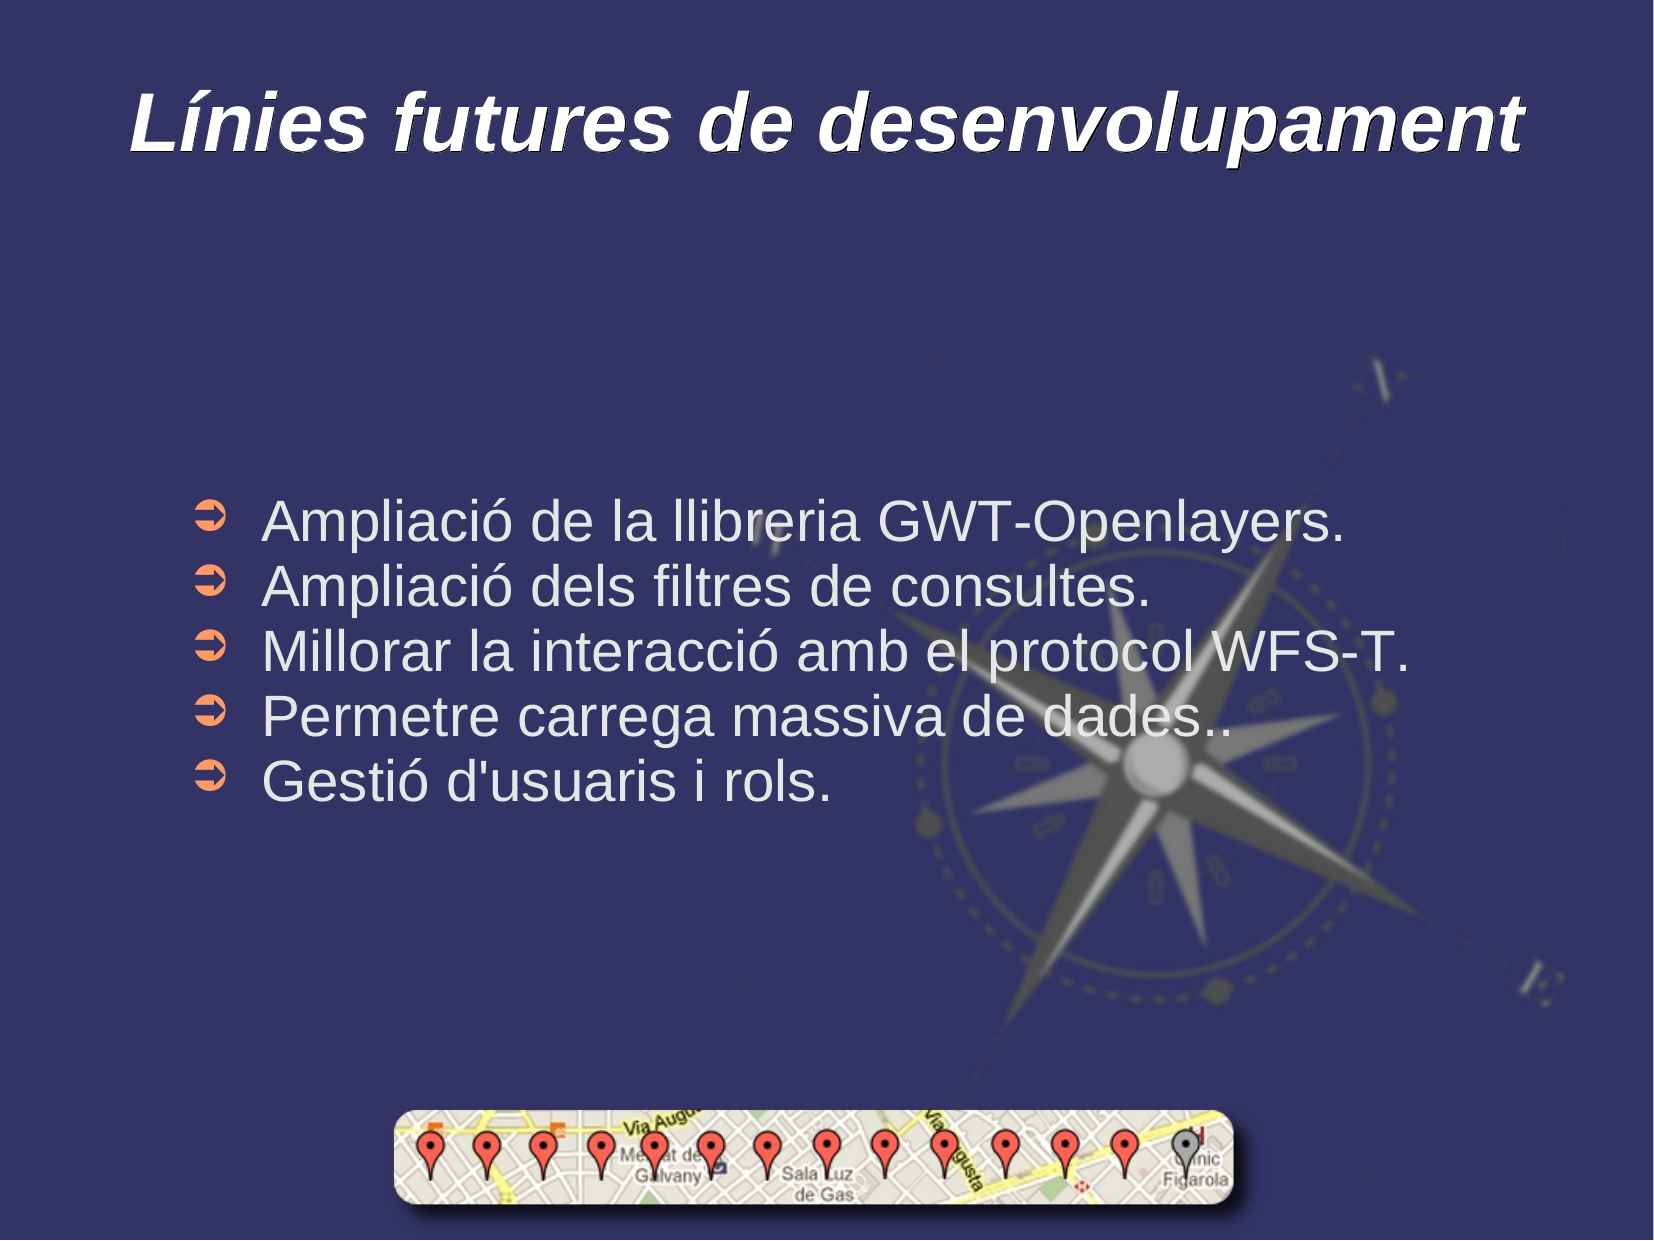

# Línies futures de desenvolupament
Ampliació de la llibreria GWT-Openlayers.
Ampliació dels filtres de consultes.
Millorar la interacció amb el protocol WFS-T.
Permetre carrega massiva de dades..
Gestió d'usuaris i rols.